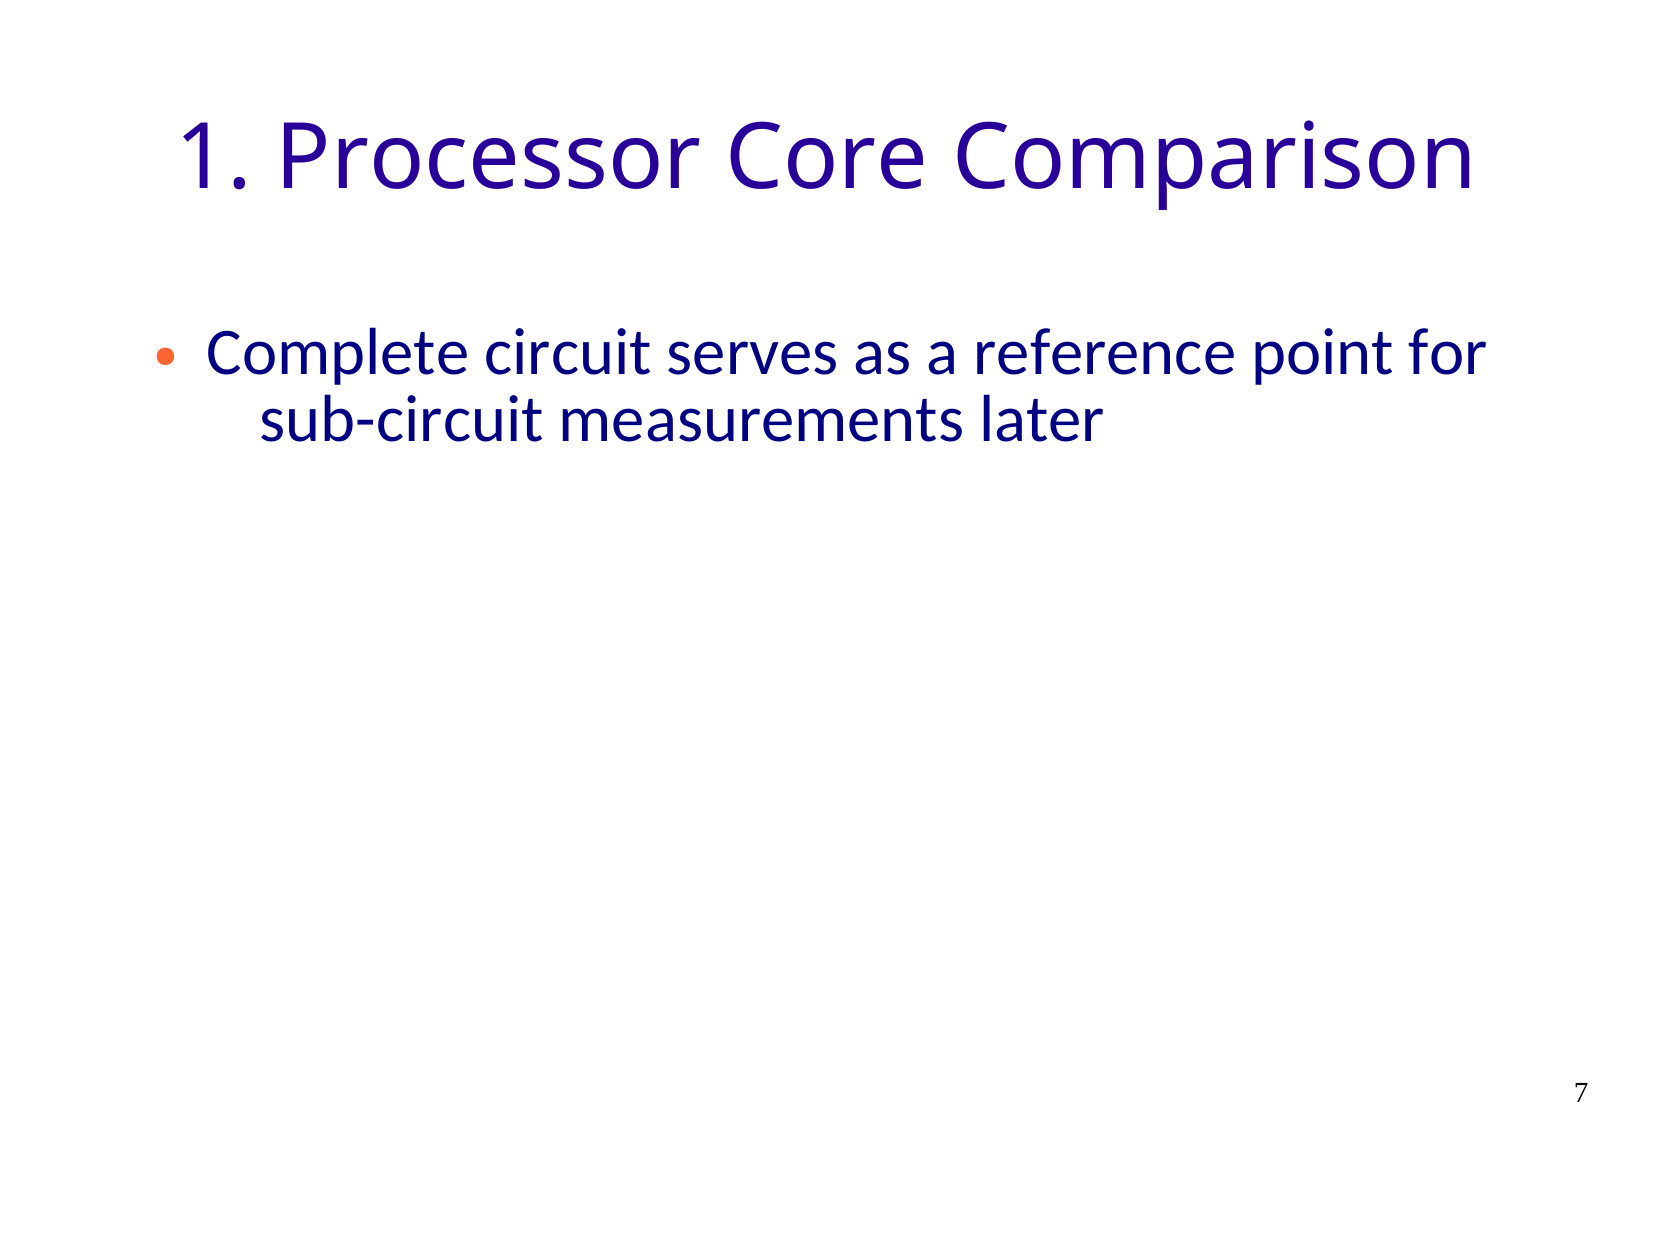

# 1. Processor Core Comparison
Complete circuit serves as a reference point for sub-circuit measurements later
7